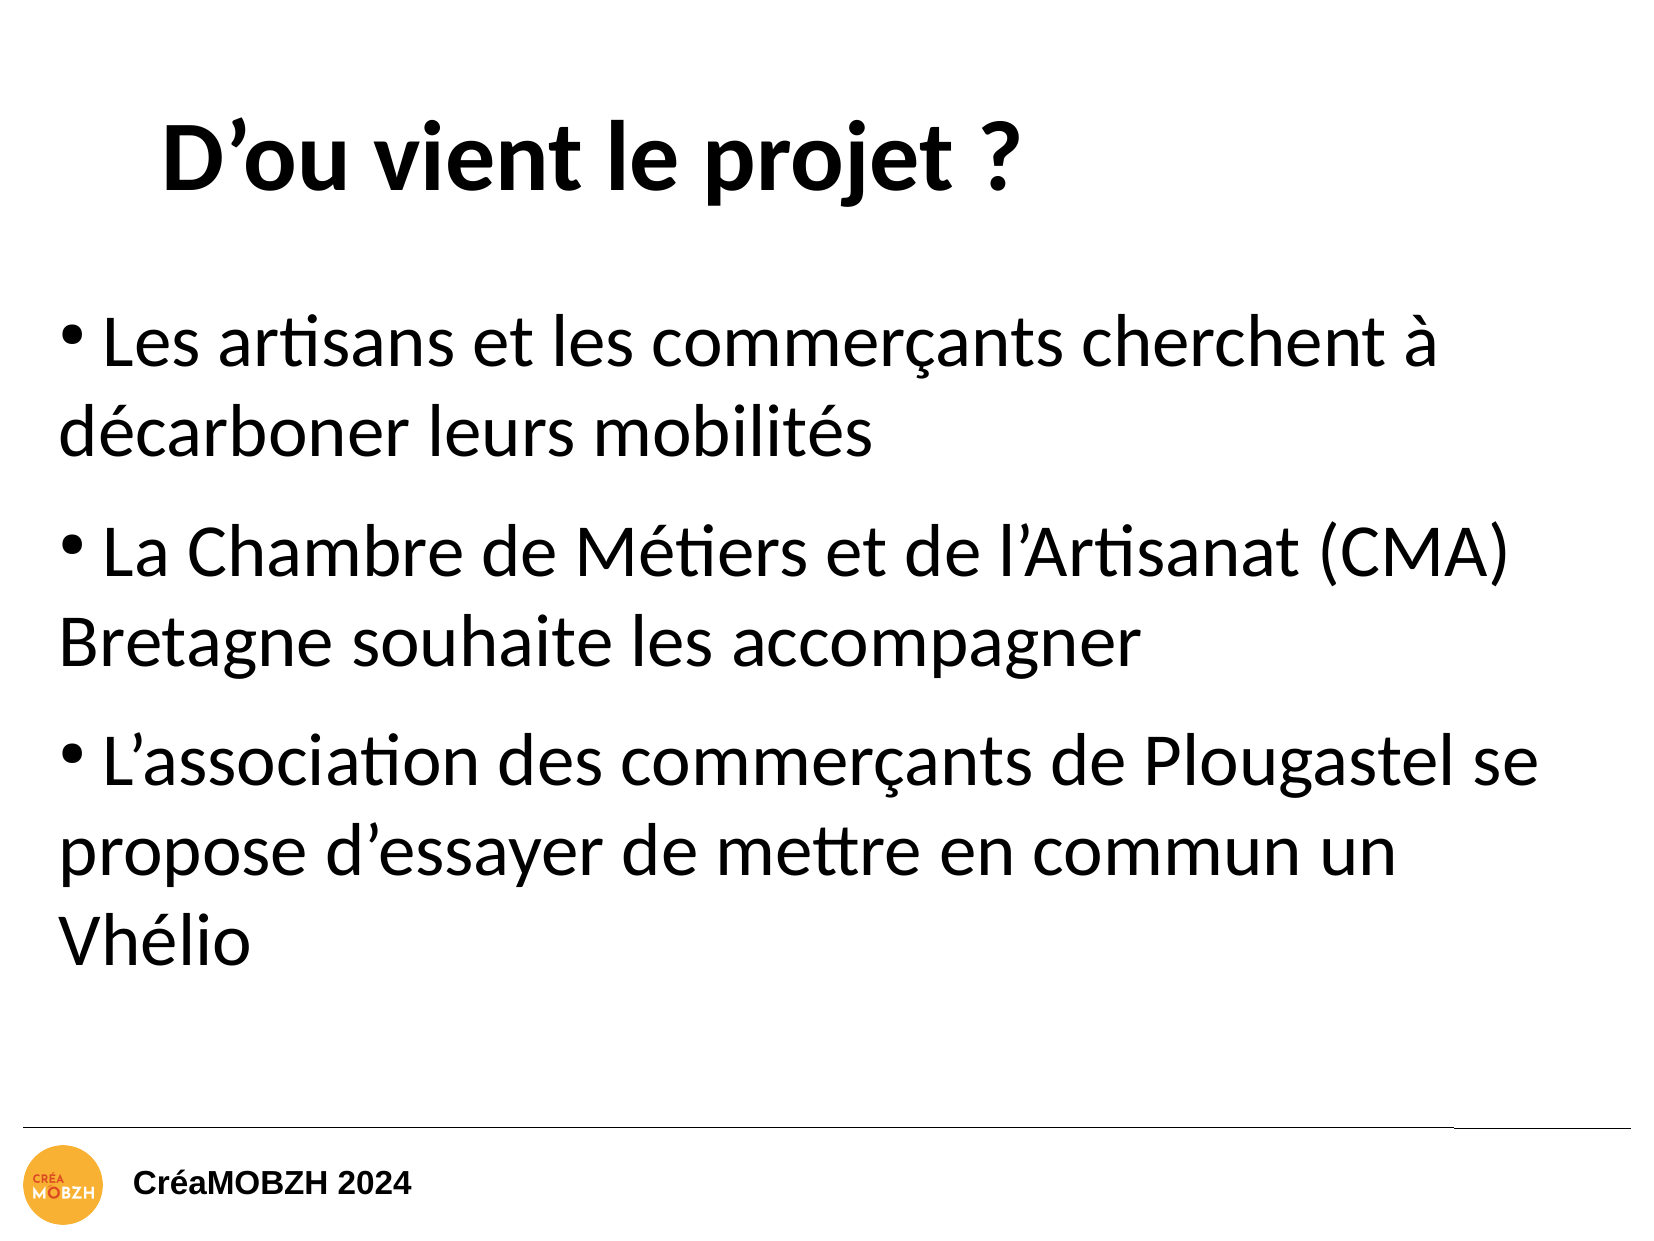

# D’ou vient le projet ?
 Les artisans et les commerçants cherchent à décarboner leurs mobilités
 La Chambre de Métiers et de l’Artisanat (CMA) Bretagne souhaite les accompagner
 L’association des commerçants de Plougastel se propose d’essayer de mettre en commun un Vhélio
CréaMOBZH 2024